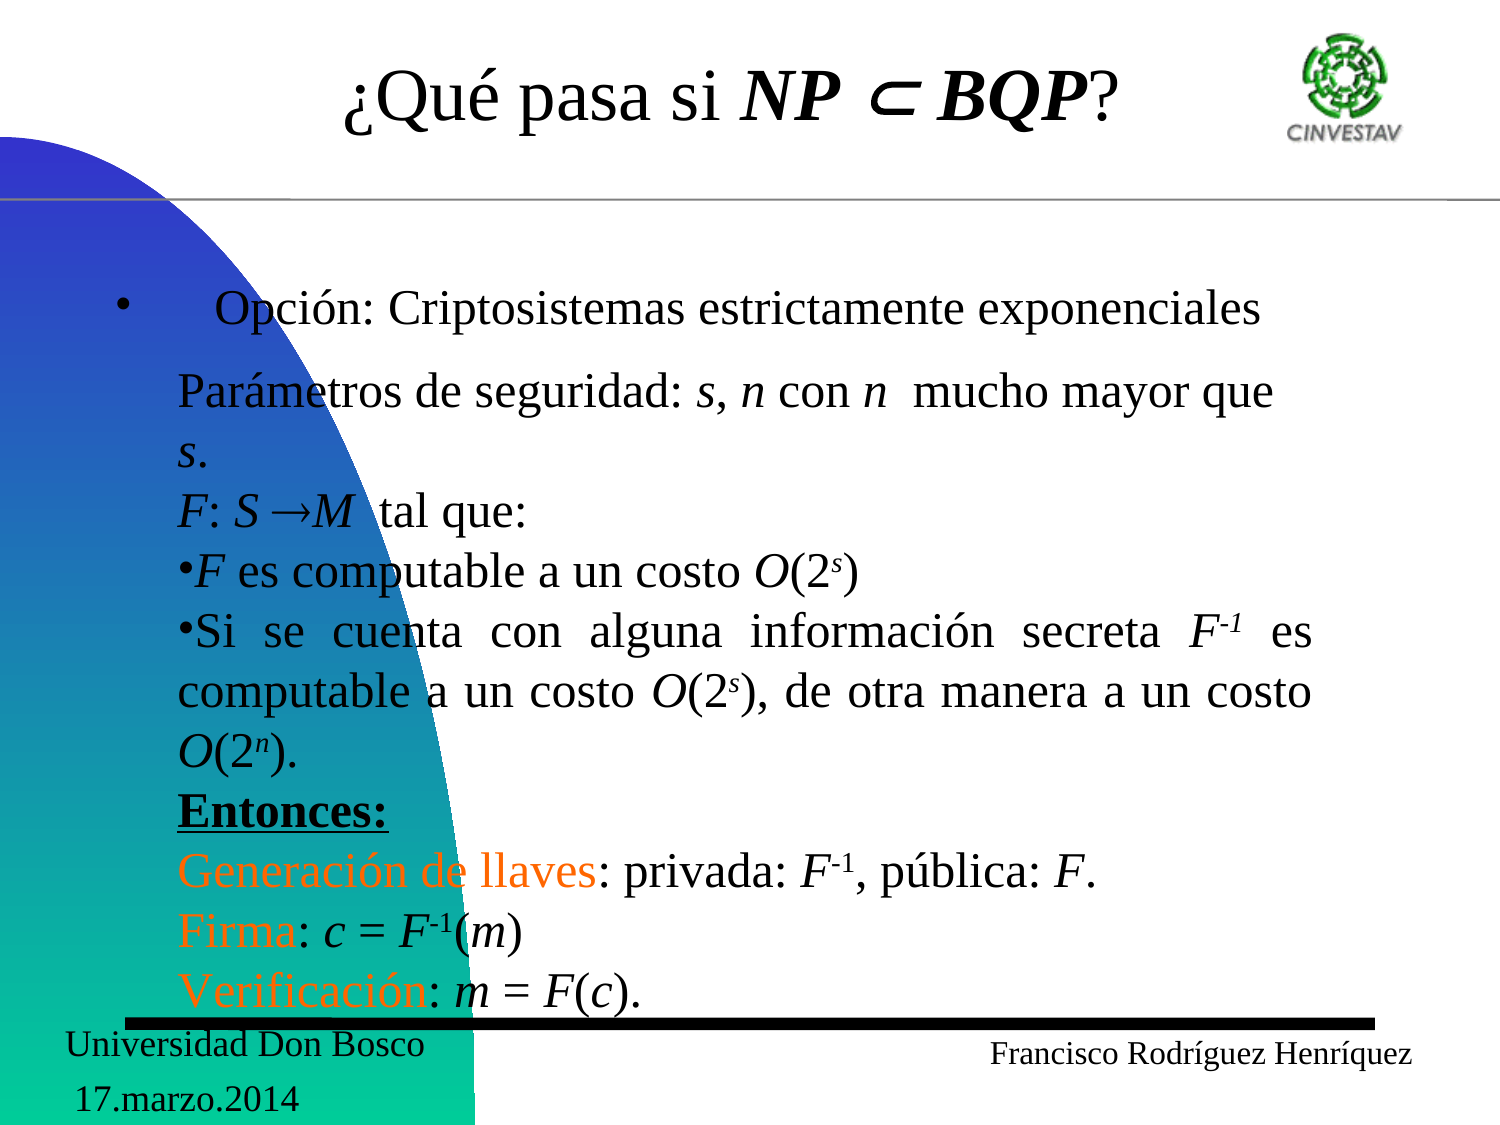

¿Qué pasa si NP  BQP?
Opción: Criptosistemas estrictamente exponenciales
Parámetros de seguridad: s, n con n mucho mayor que s.
F: S M tal que:
F es computable a un costo O(2s)
Si se cuenta con alguna información secreta F-1 es computable a un costo O(2s), de otra manera a un costo O(2n).
Entonces:
Generación de llaves: privada: F-1, pública: F.
Firma: c = F-1(m)
Verificación: m = F(c).